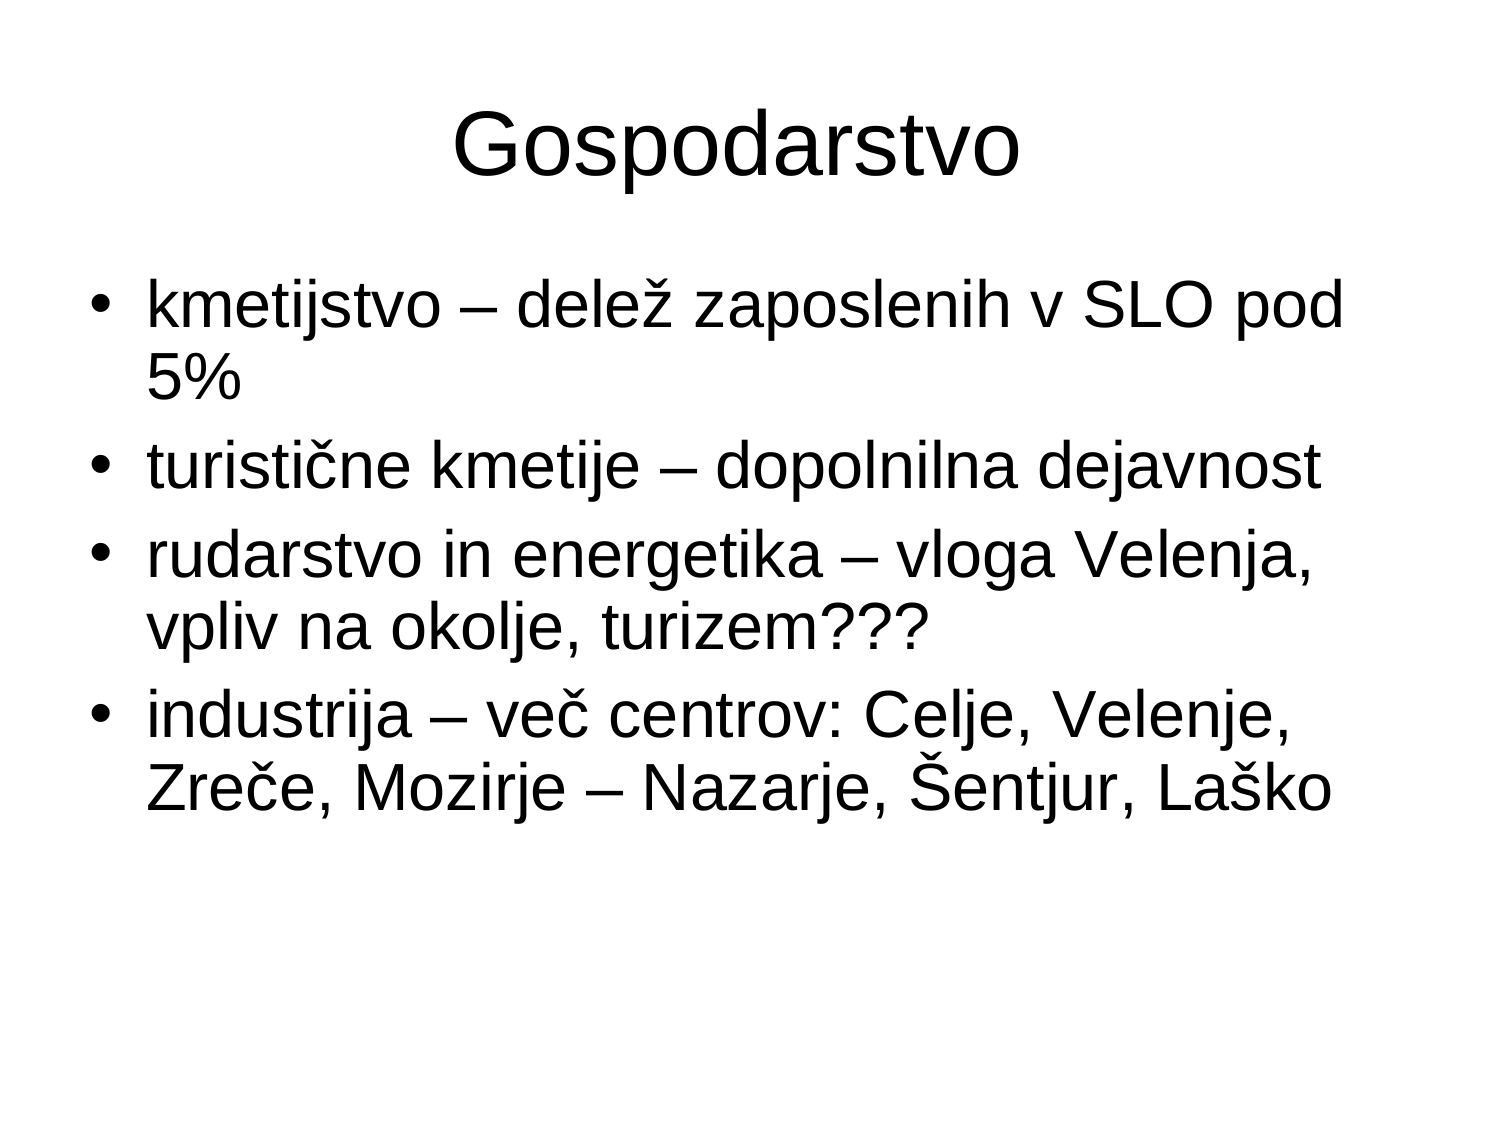

# Gospodarstvo
kmetijstvo – delež zaposlenih v SLO pod 5%
turistične kmetije – dopolnilna dejavnost
rudarstvo in energetika – vloga Velenja, vpliv na okolje, turizem???
industrija – več centrov: Celje, Velenje, Zreče, Mozirje – Nazarje, Šentjur, Laško